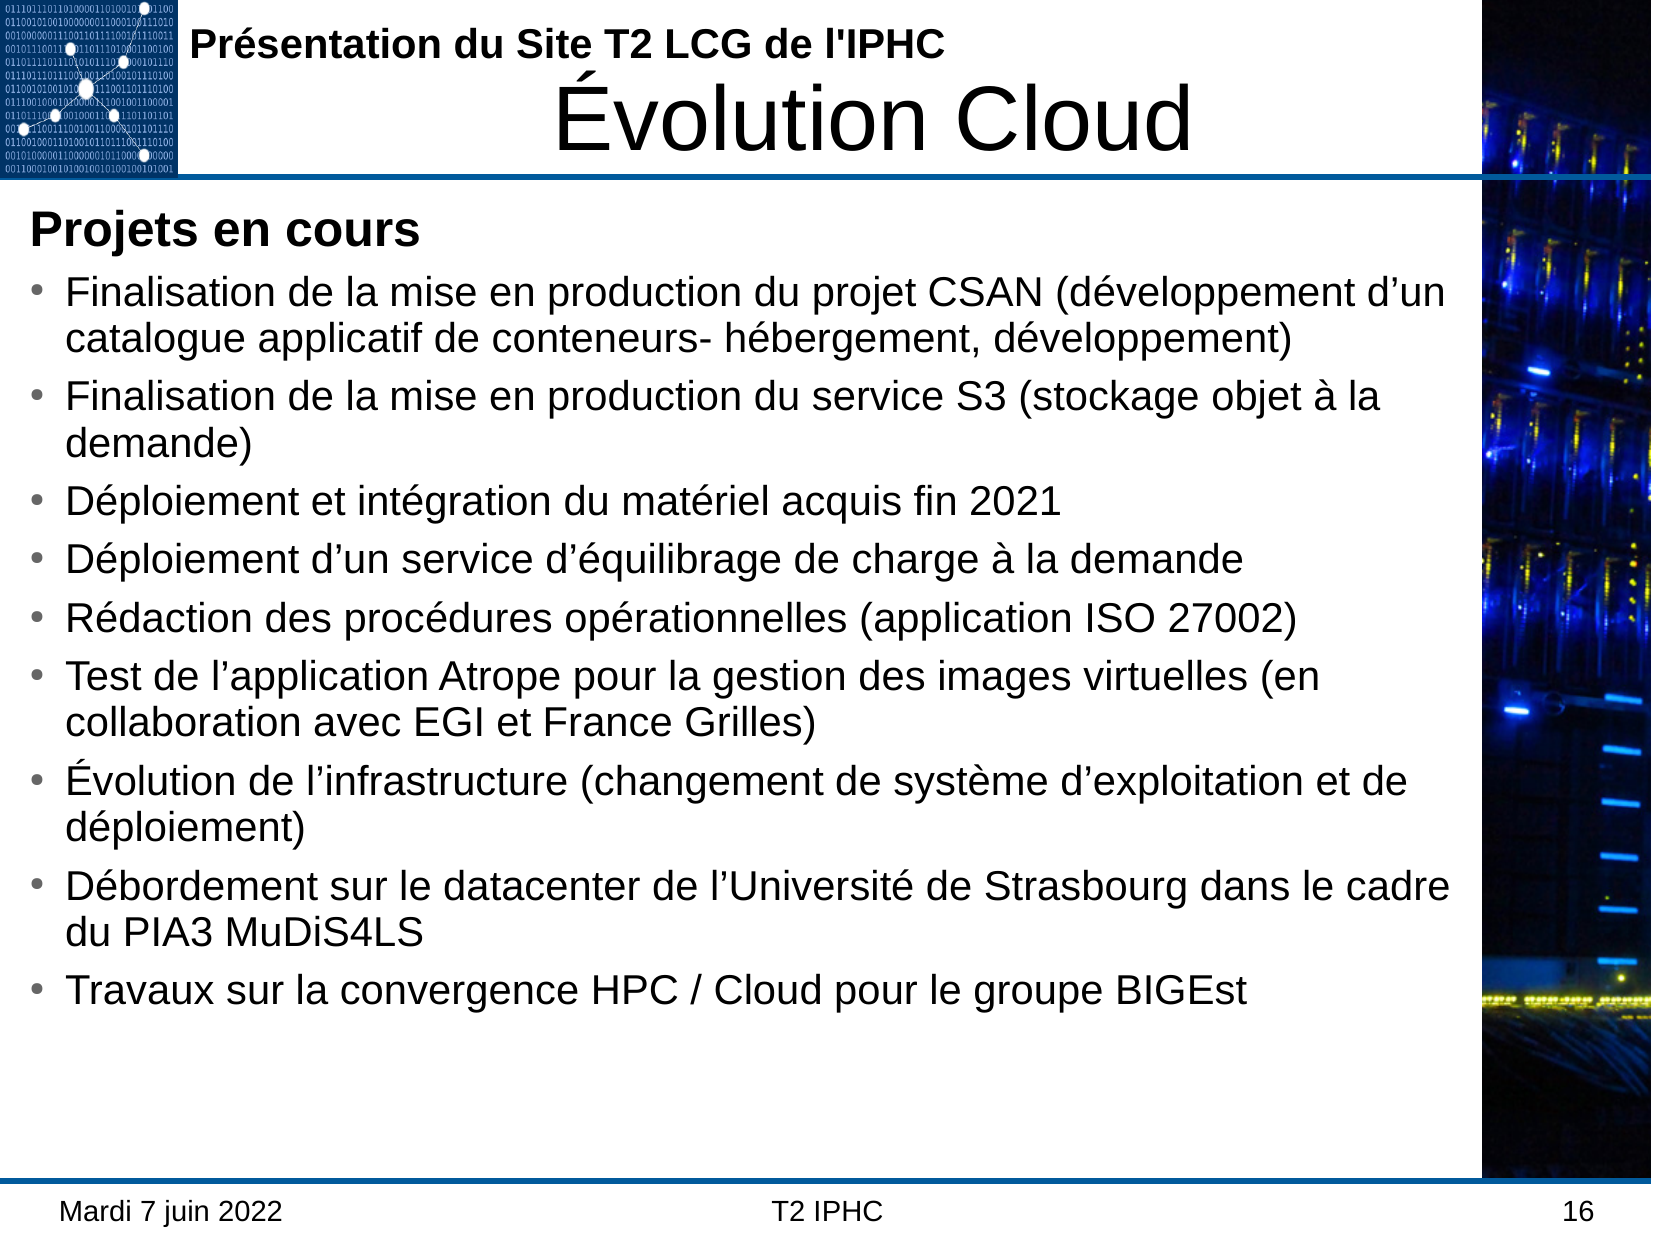

# Évolution Cloud
Projets en cours
Finalisation de la mise en production du projet CSAN (développement d’un catalogue applicatif de conteneurs- hébergement, développement)
Finalisation de la mise en production du service S3 (stockage objet à la demande)
Déploiement et intégration du matériel acquis fin 2021
Déploiement d’un service d’équilibrage de charge à la demande
Rédaction des procédures opérationnelles (application ISO 27002)
Test de l’application Atrope pour la gestion des images virtuelles (en collaboration avec EGI et France Grilles)
Évolution de l’infrastructure (changement de système d’exploitation et de déploiement)
Débordement sur le datacenter de l’Université de Strasbourg dans le cadre du PIA3 MuDiS4LS
Travaux sur la convergence HPC / Cloud pour le groupe BIGEst
30 juin 2016
T2 IPHC
16